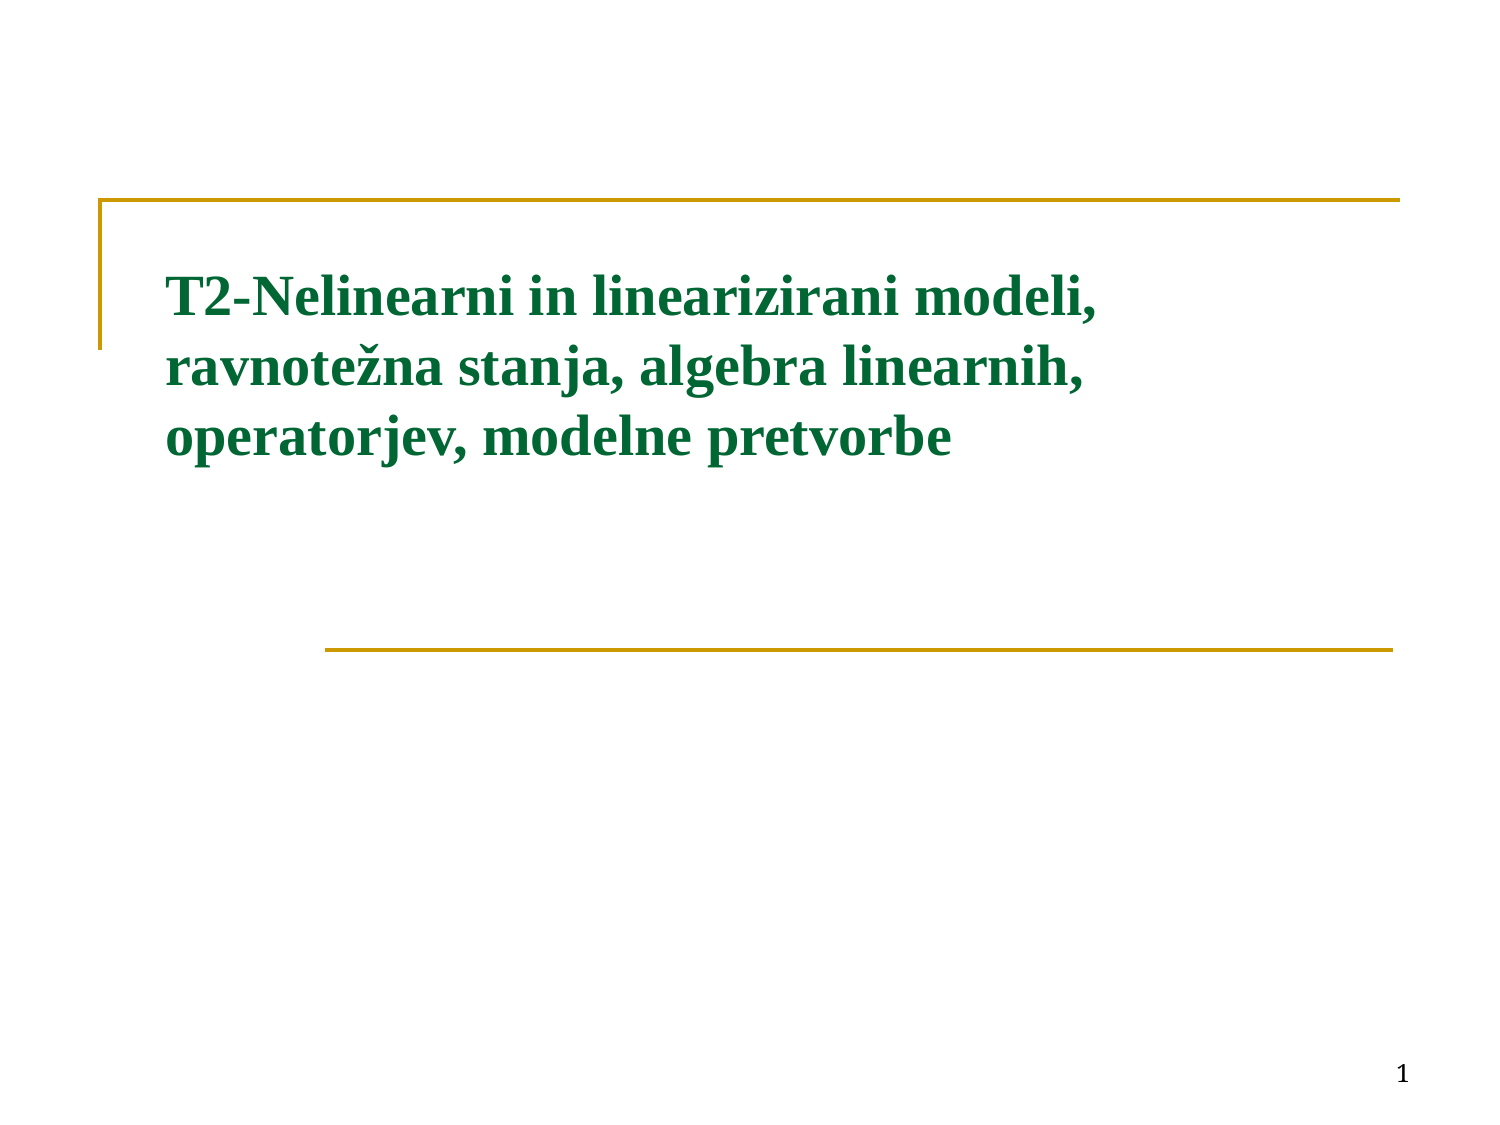

# T2-Nelinearni in linearizirani modeli, ravnotežna stanja, algebra linearnih, operatorjev, modelne pretvorbe